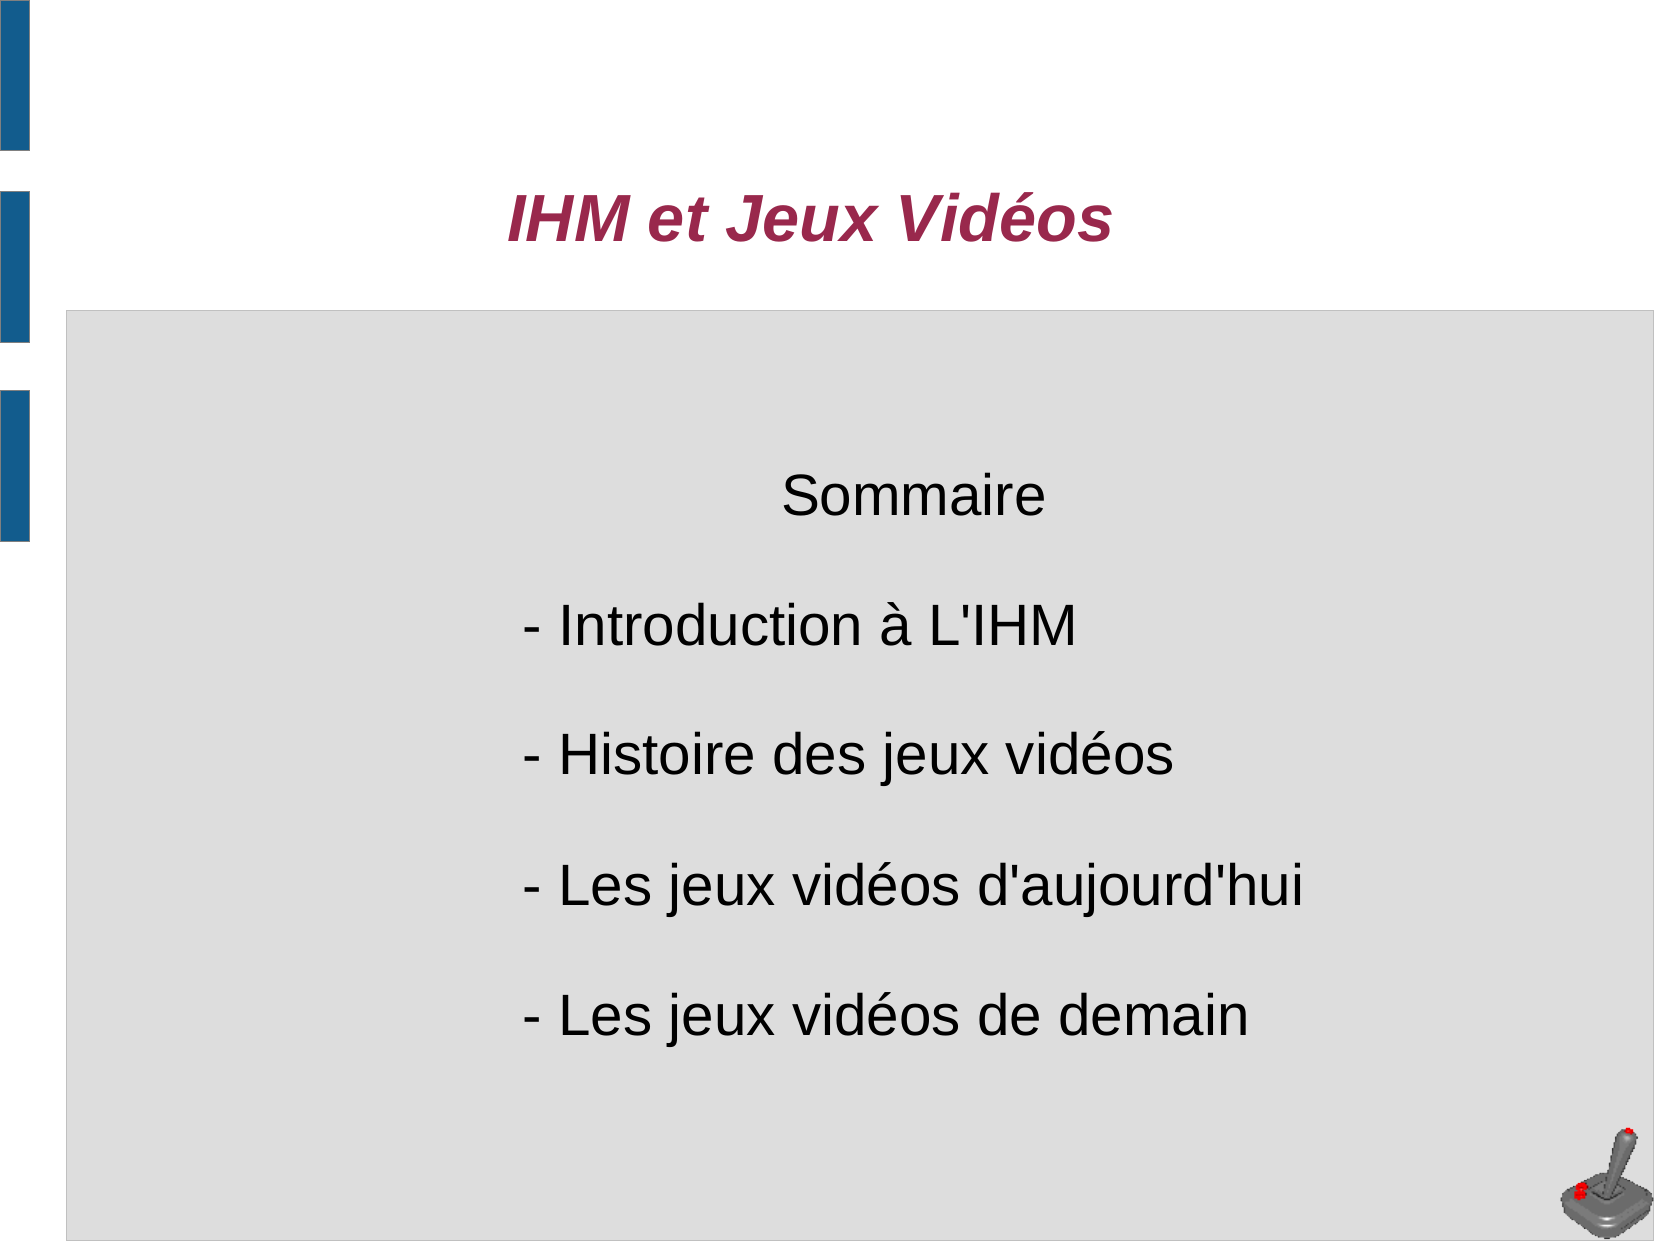

# IHM et Jeux Vidéos
Sommaire
- Introduction à L'IHM
- Histoire des jeux vidéos
- Les jeux vidéos d'aujourd'hui
- Les jeux vidéos de demain